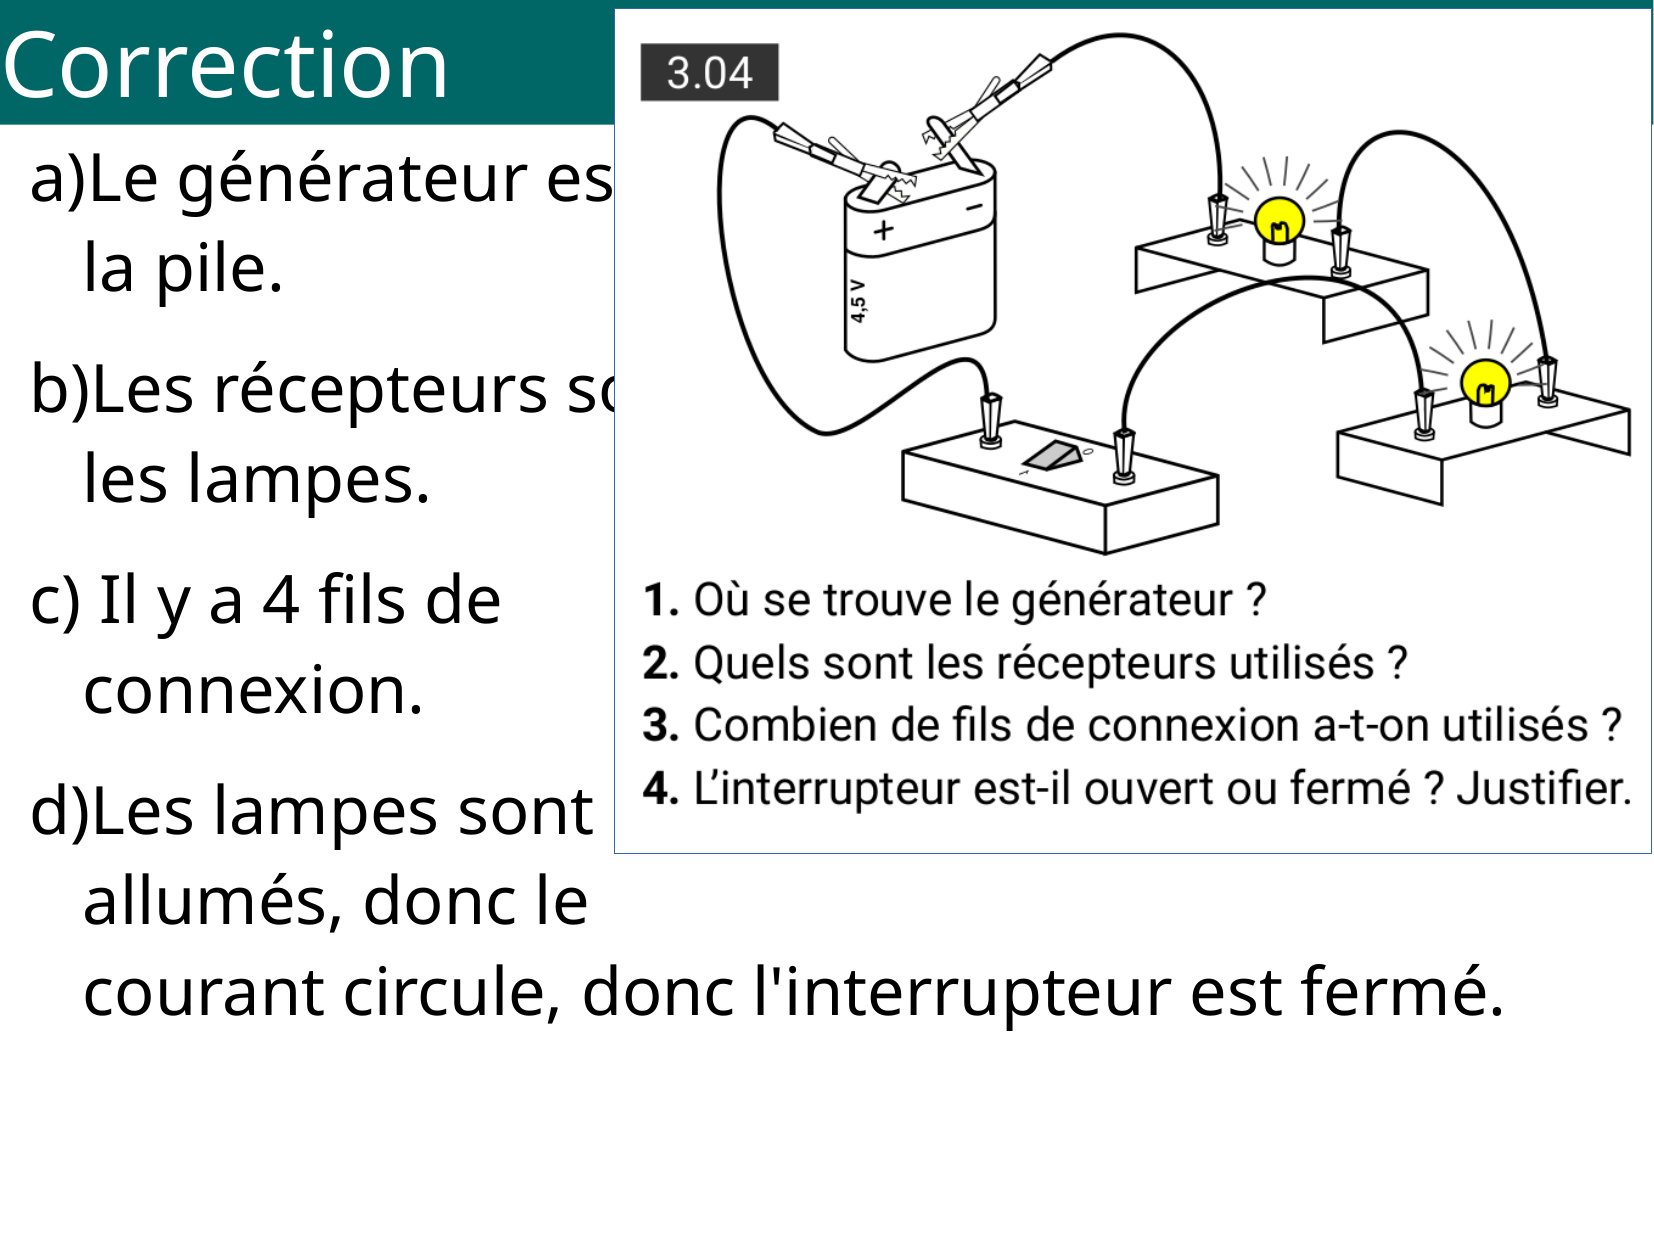

# Correction
Le générateur est
la pile.
Les récepteurs sont
les lampes.
 Il y a 4 fils de
connexion.
Les lampes sont
allumés, donc le
courant circule, donc l'interrupteur est fermé.